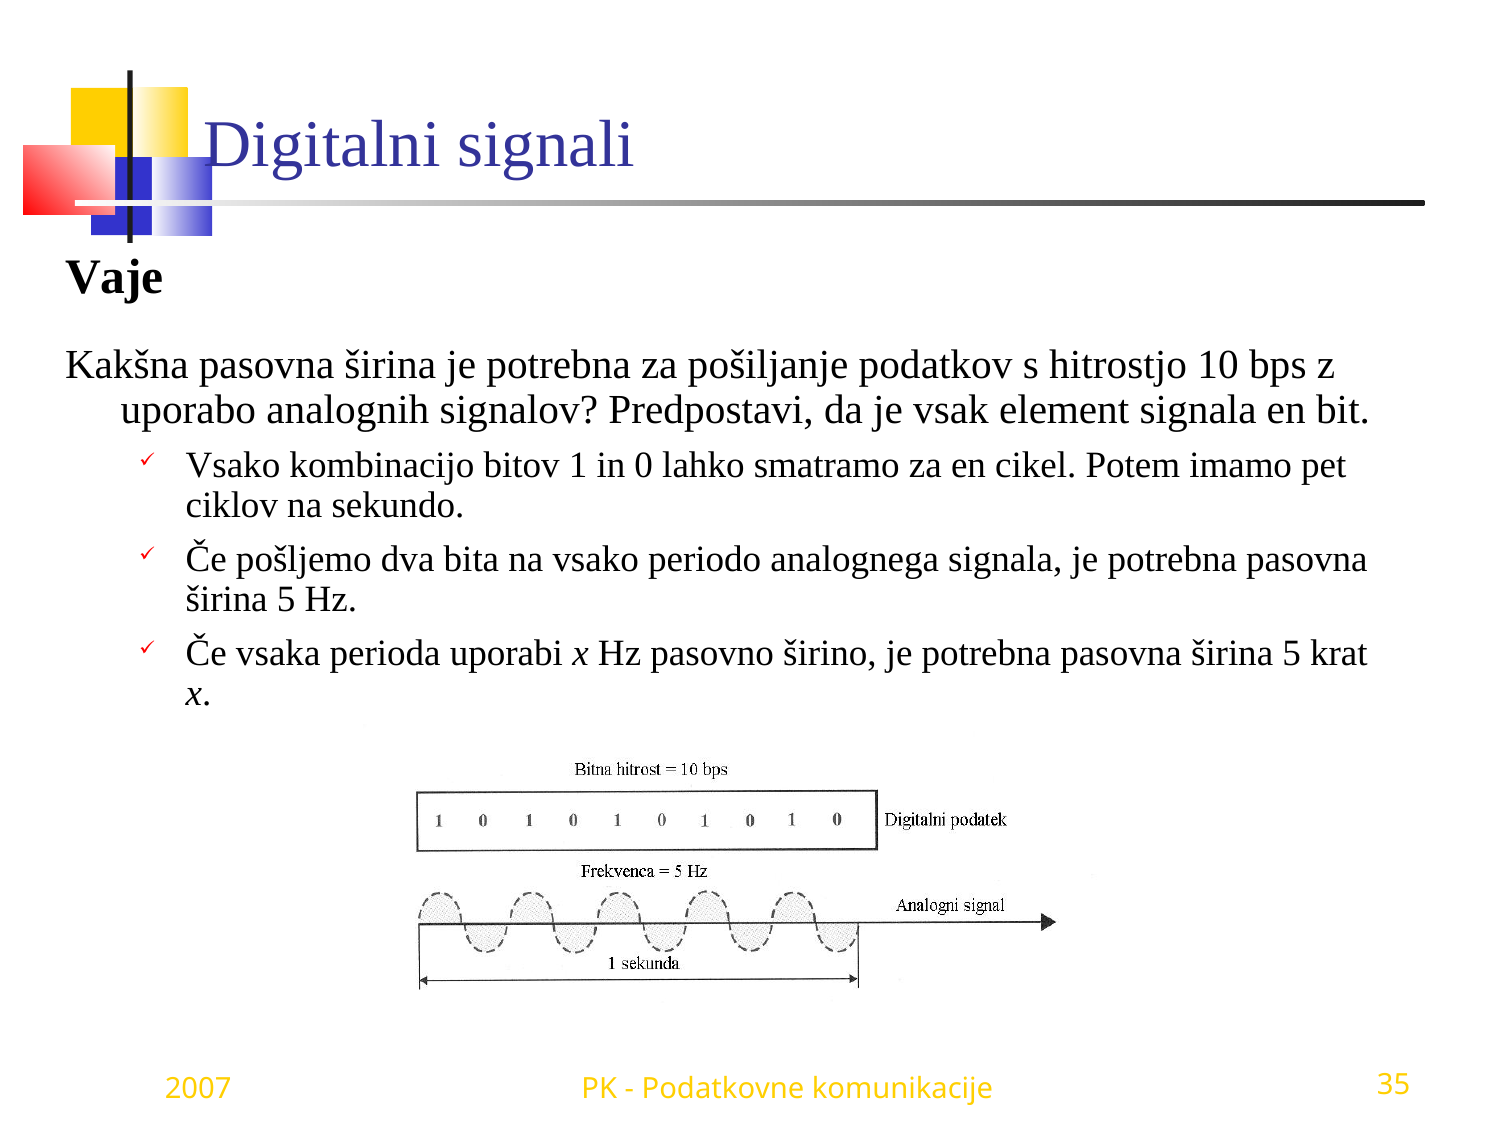

# Digitalni signali
Vaje
Kakšna pasovna širina je potrebna za pošiljanje podatkov s hitrostjo 10 bps z uporabo analognih signalov? Predpostavi, da je vsak element signala en bit.
Vsako kombinacijo bitov 1 in 0 lahko smatramo za en cikel. Potem imamo pet ciklov na sekundo.
Če pošljemo dva bita na vsako periodo analognega signala, je potrebna pasovna širina 5 Hz.
Če vsaka perioda uporabi x Hz pasovno širino, je potrebna pasovna širina 5 krat x.
2007
PK - Podatkovne komunikacije